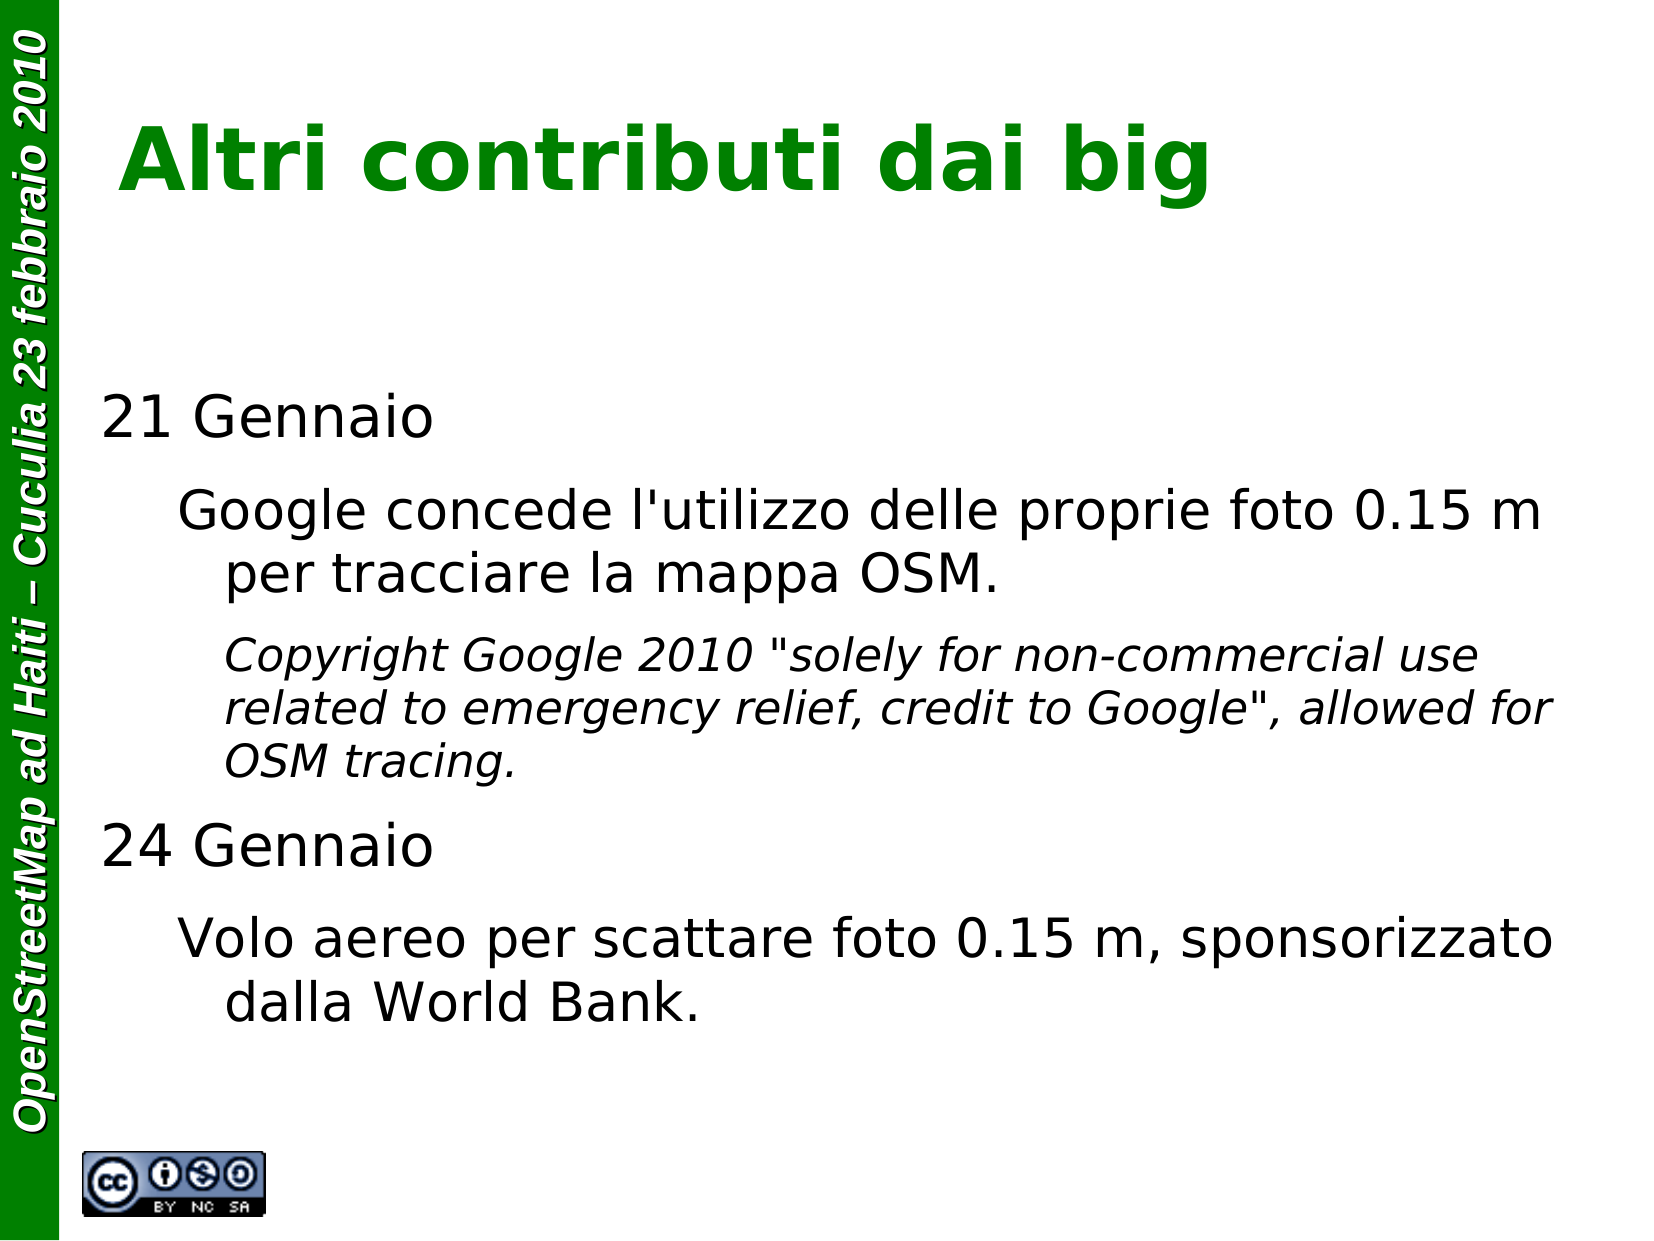

# Altri contributi dai big
21 Gennaio
Google concede l'utilizzo delle proprie foto 0.15 m per tracciare la mappa OSM.
Copyright Google 2010 "solely for non-commercial use related to emergency relief, credit to Google", allowed for OSM tracing.
24 Gennaio
Volo aereo per scattare foto 0.15 m, sponsorizzato dalla World Bank.